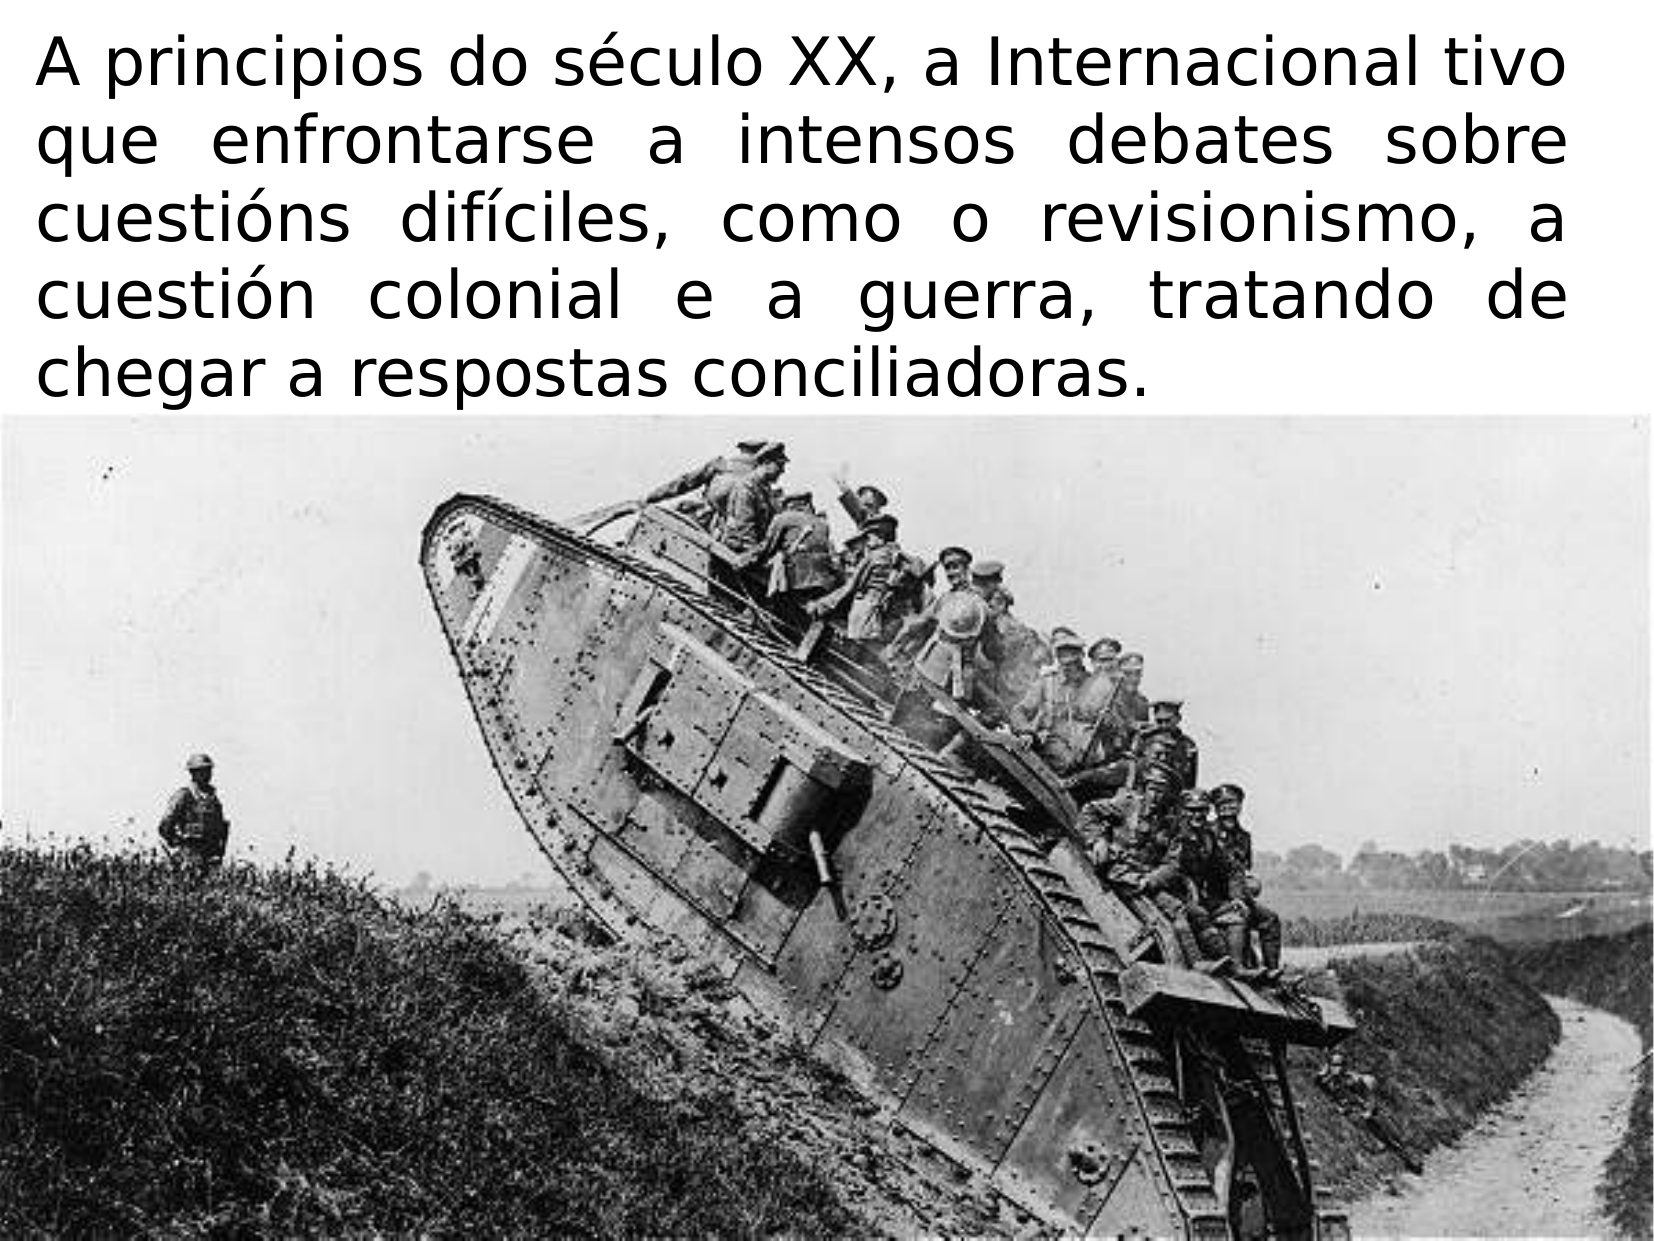

A principios do século XX, a Internacional tivo que enfrontarse a intensos debates sobre cuestións difíciles, como o revisionismo, a cuestión colonial e a guerra, tratando de chegar a respostas conciliadoras.